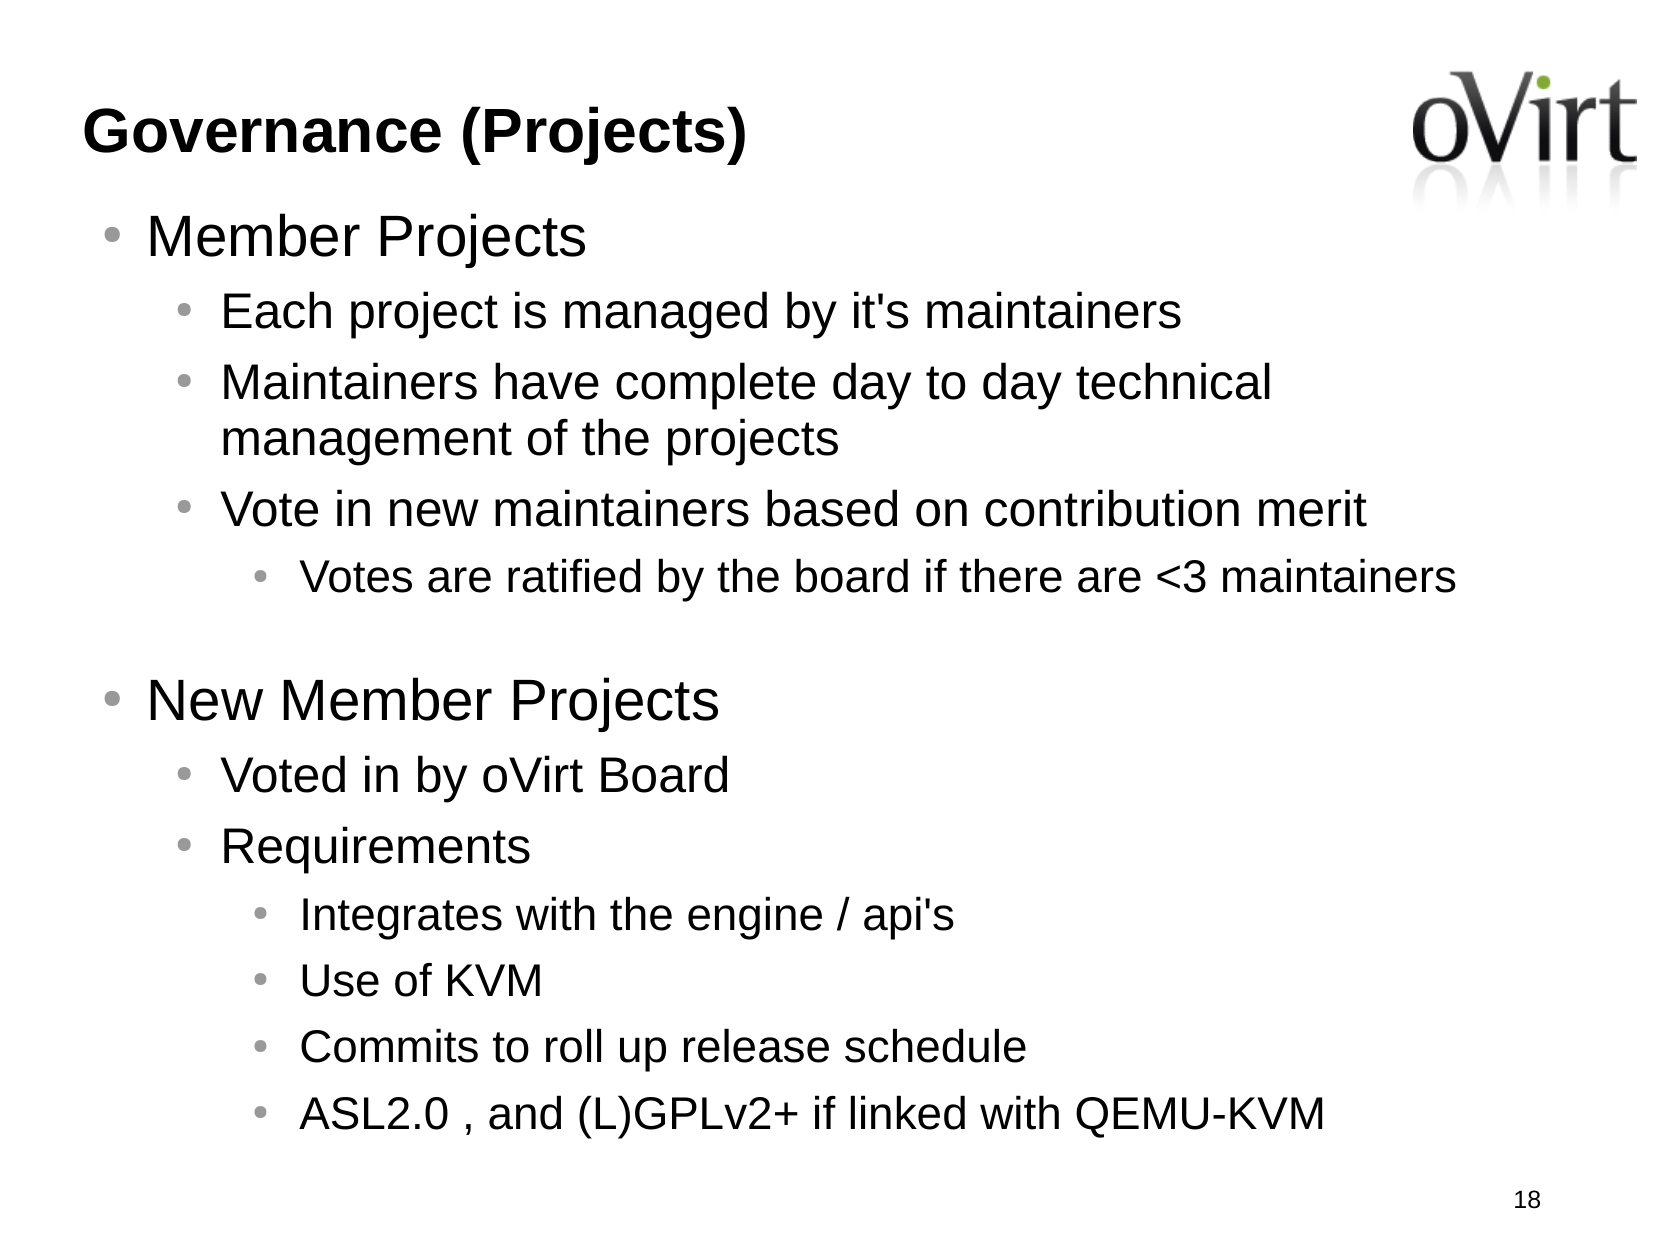

# Governance (Projects)
Member Projects
Each project is managed by it's maintainers
Maintainers have complete day to day technical management of the projects
Vote in new maintainers based on contribution merit
Votes are ratified by the board if there are <3 maintainers
New Member Projects
Voted in by oVirt Board
Requirements
Integrates with the engine / api's
Use of KVM
Commits to roll up release schedule
ASL2.0 , and (L)GPLv2+ if linked with QEMU-KVM